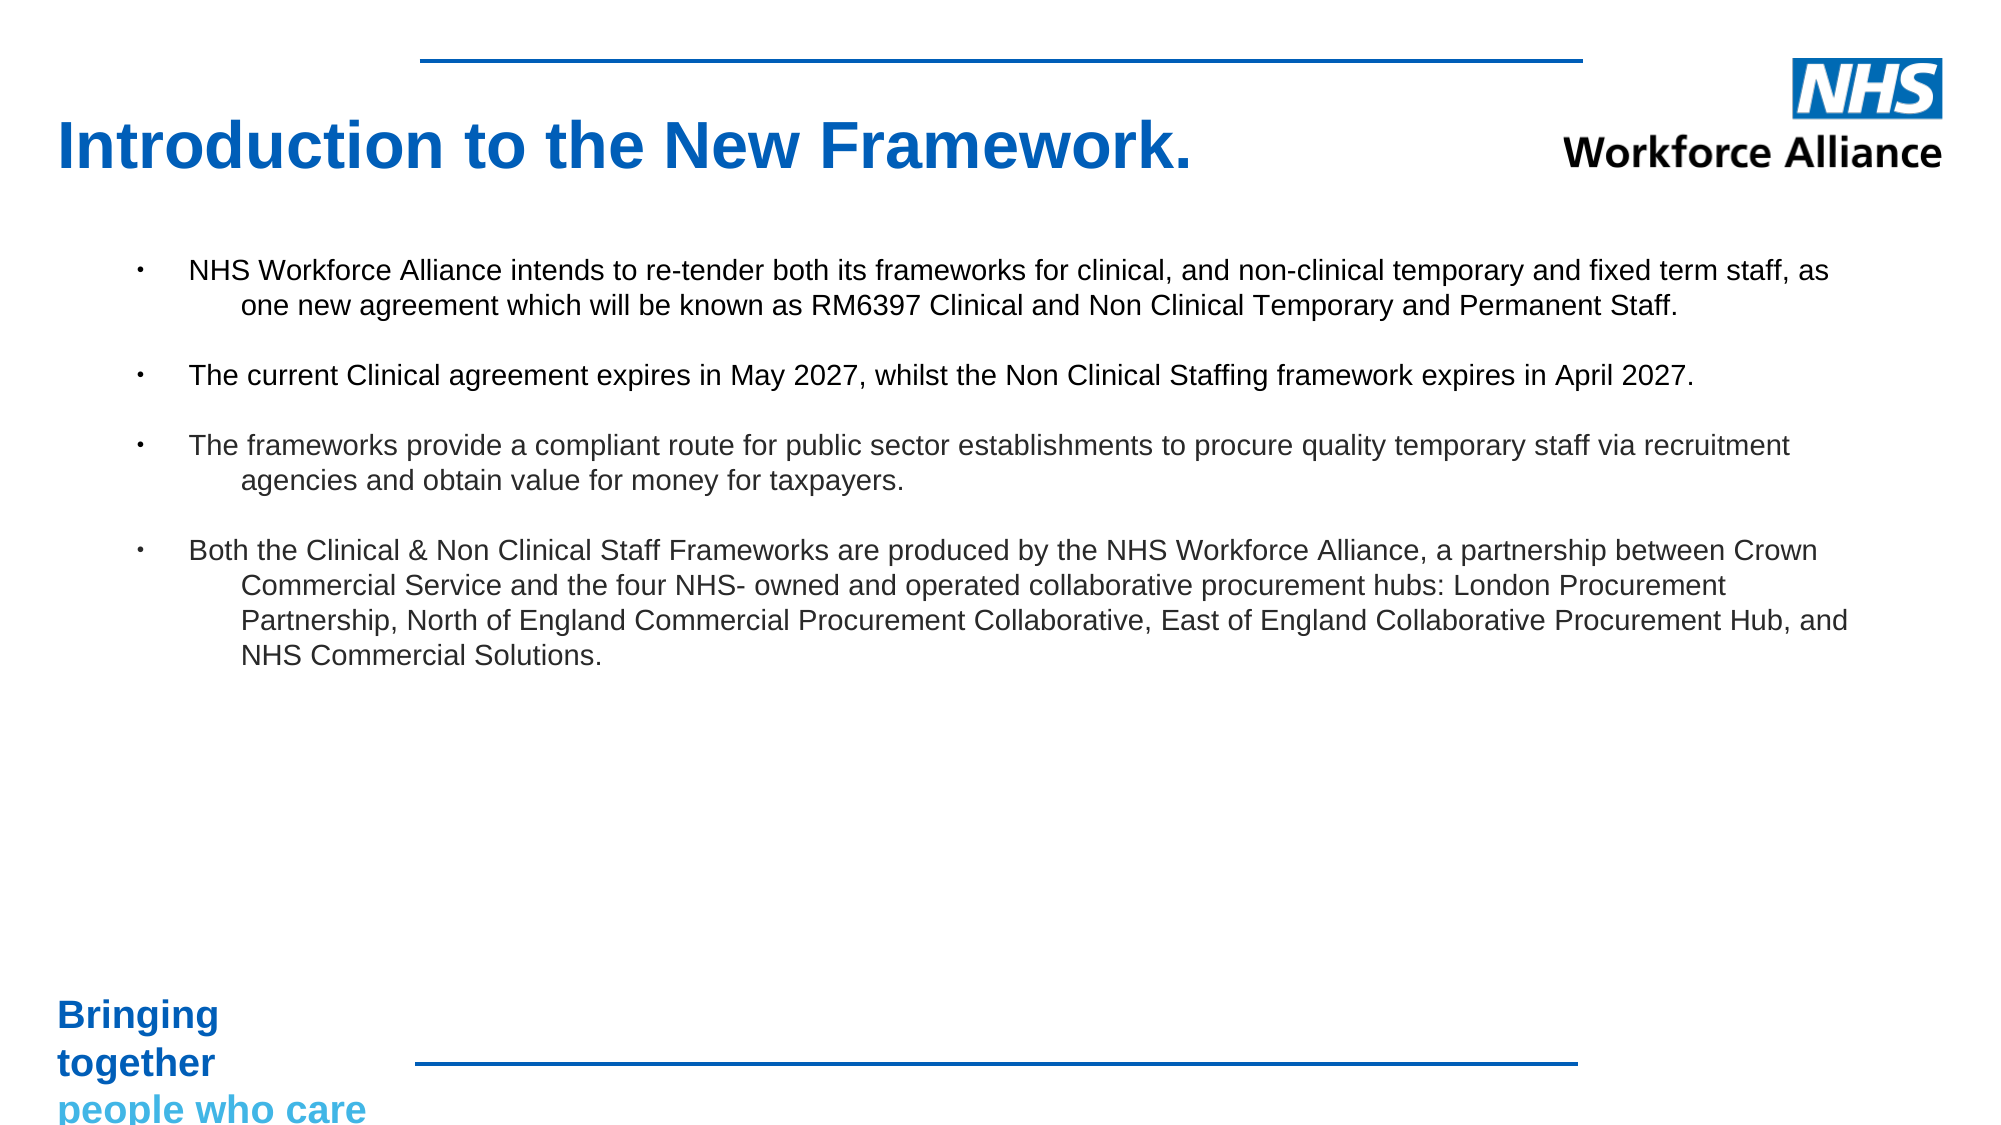

# Introduction to the New Framework.
NHS Workforce Alliance intends to re-tender both its frameworks for clinical, and non-clinical temporary and fixed term staff, as one new agreement which will be known as RM6397 Clinical and Non Clinical Temporary and Permanent Staff.
The current Clinical agreement expires in May 2027, whilst the Non Clinical Staffing framework expires in April 2027.
The frameworks provide a compliant route for public sector establishments to procure quality temporary staff via recruitment agencies and obtain value for money for taxpayers.
Both the Clinical & Non Clinical Staff Frameworks are produced by the NHS Workforce Alliance, a partnership between Crown Commercial Service and the four NHS- owned and operated collaborative procurement hubs: London Procurement Partnership, North of England Commercial Procurement Collaborative, East of England Collaborative Procurement Hub, and NHS Commercial Solutions.
Bringing together
people who care